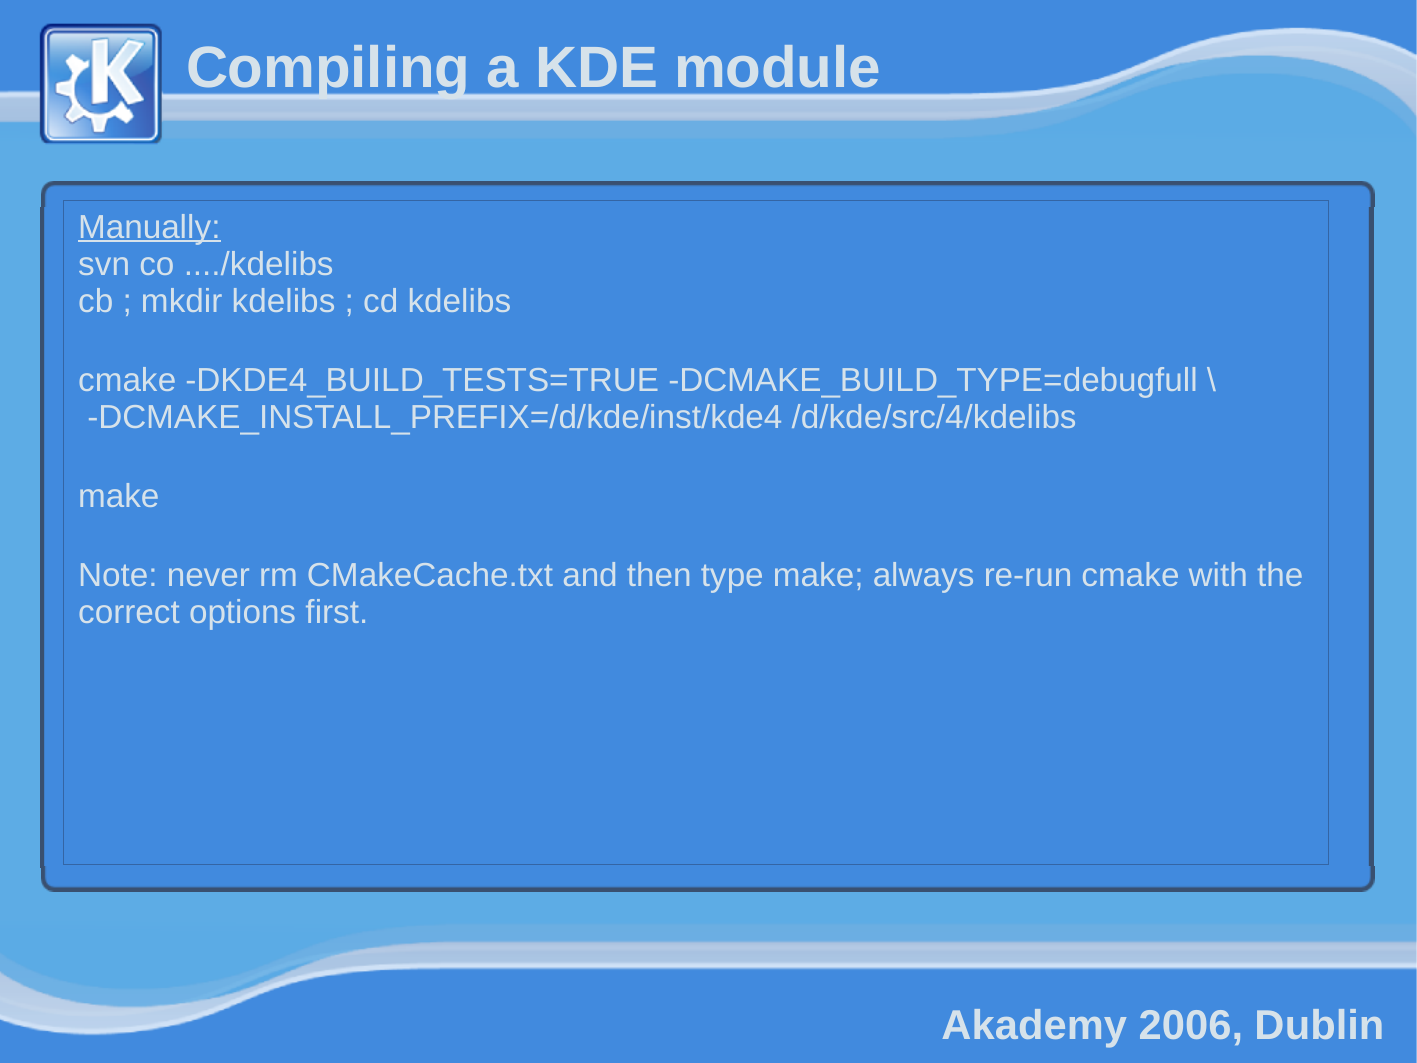

Compiling a KDE module
Manually:
svn co ..../kdelibs
cb ; mkdir kdelibs ; cd kdelibs
cmake -DKDE4_BUILD_TESTS=TRUE -DCMAKE_BUILD_TYPE=debugfull \
 -DCMAKE_INSTALL_PREFIX=/d/kde/inst/kde4 /d/kde/src/4/kdelibs
make
Note: never rm CMakeCache.txt and then type make; always re-run cmake with the correct options first.